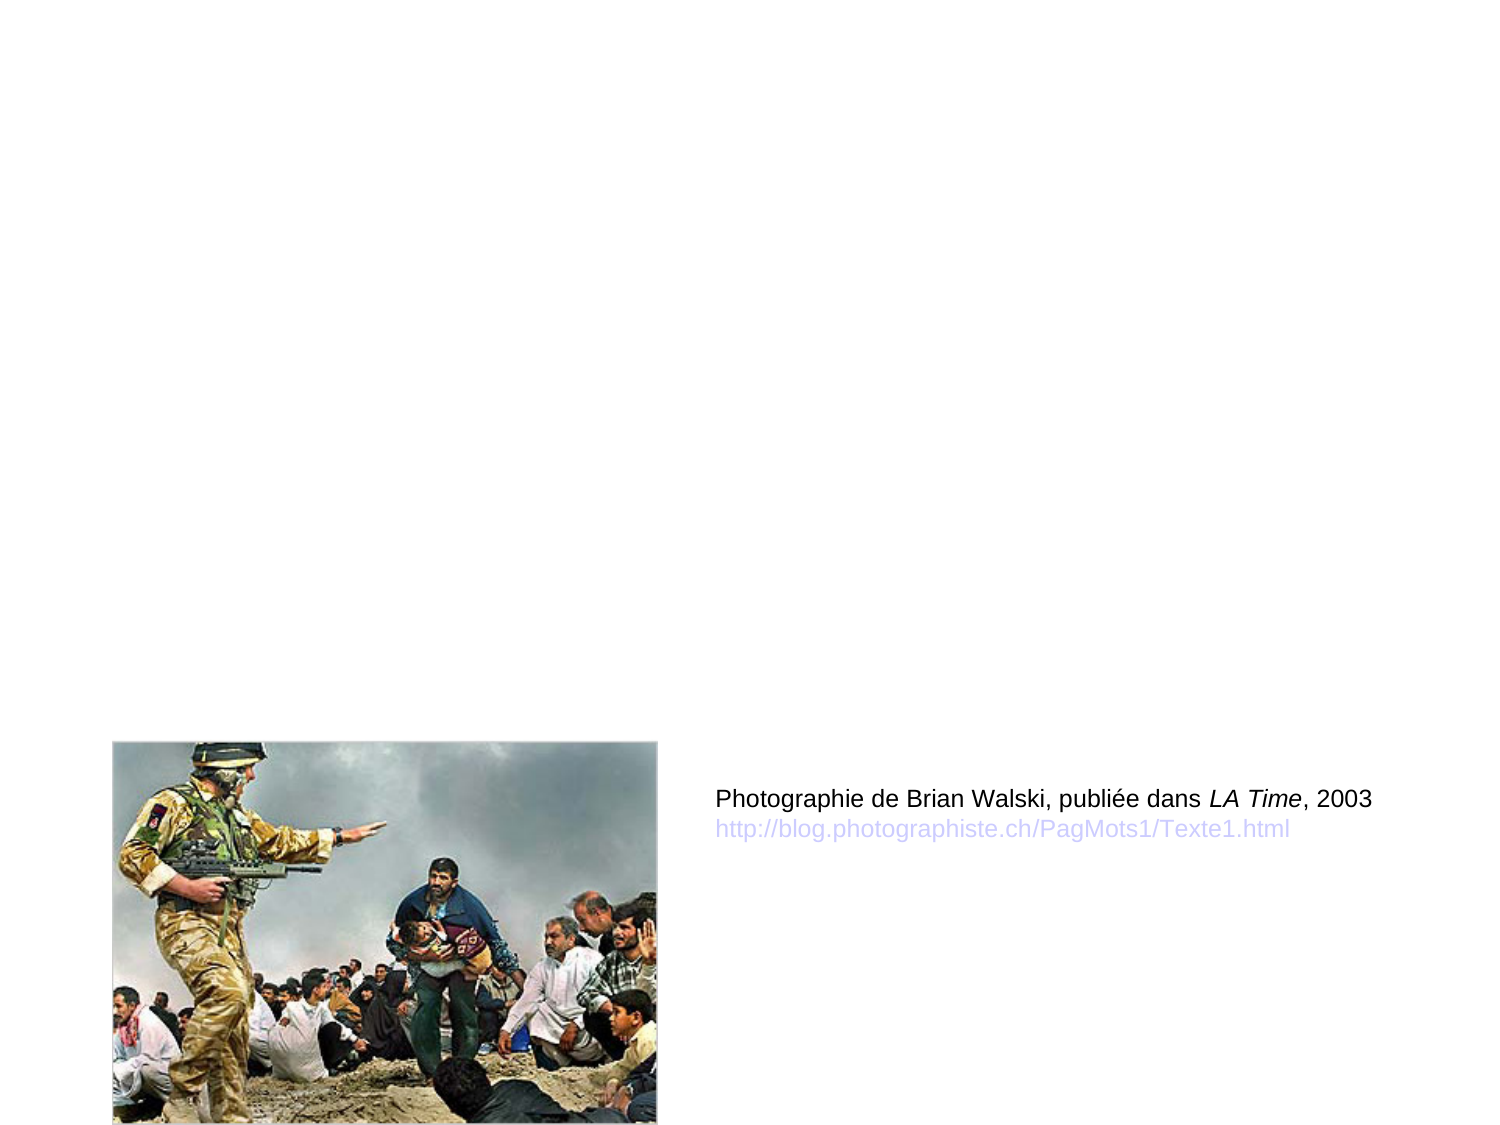

Photographie de Brian Walski, publiée dans LA Time, 2003
http://blog.photographiste.ch/PagMots1/Texte1.html